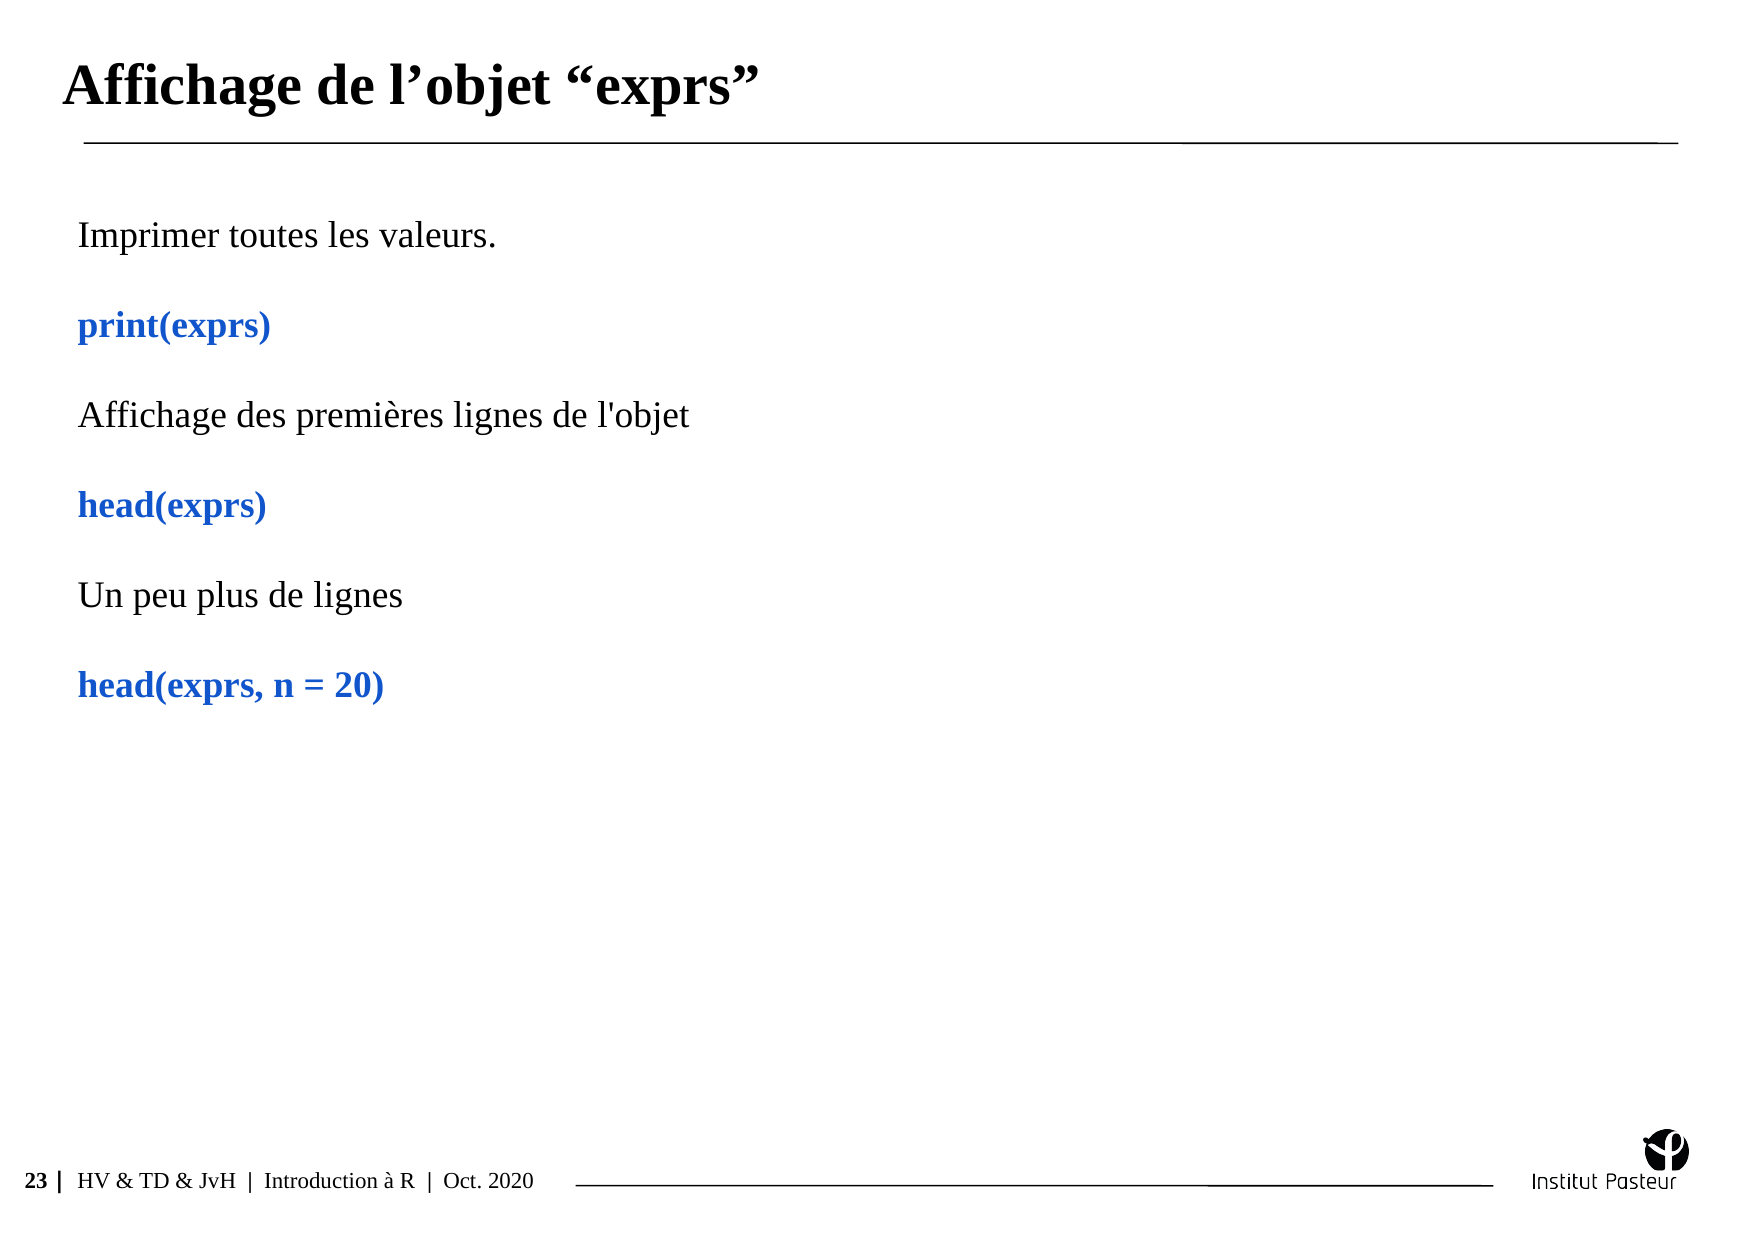

Affichage de l’objet “exprs”
# Imprimer toutes les valeurs.
print(exprs)
Affichage des premières lignes de l'objet
head(exprs)
Un peu plus de lignes
head(exprs, n = 20)